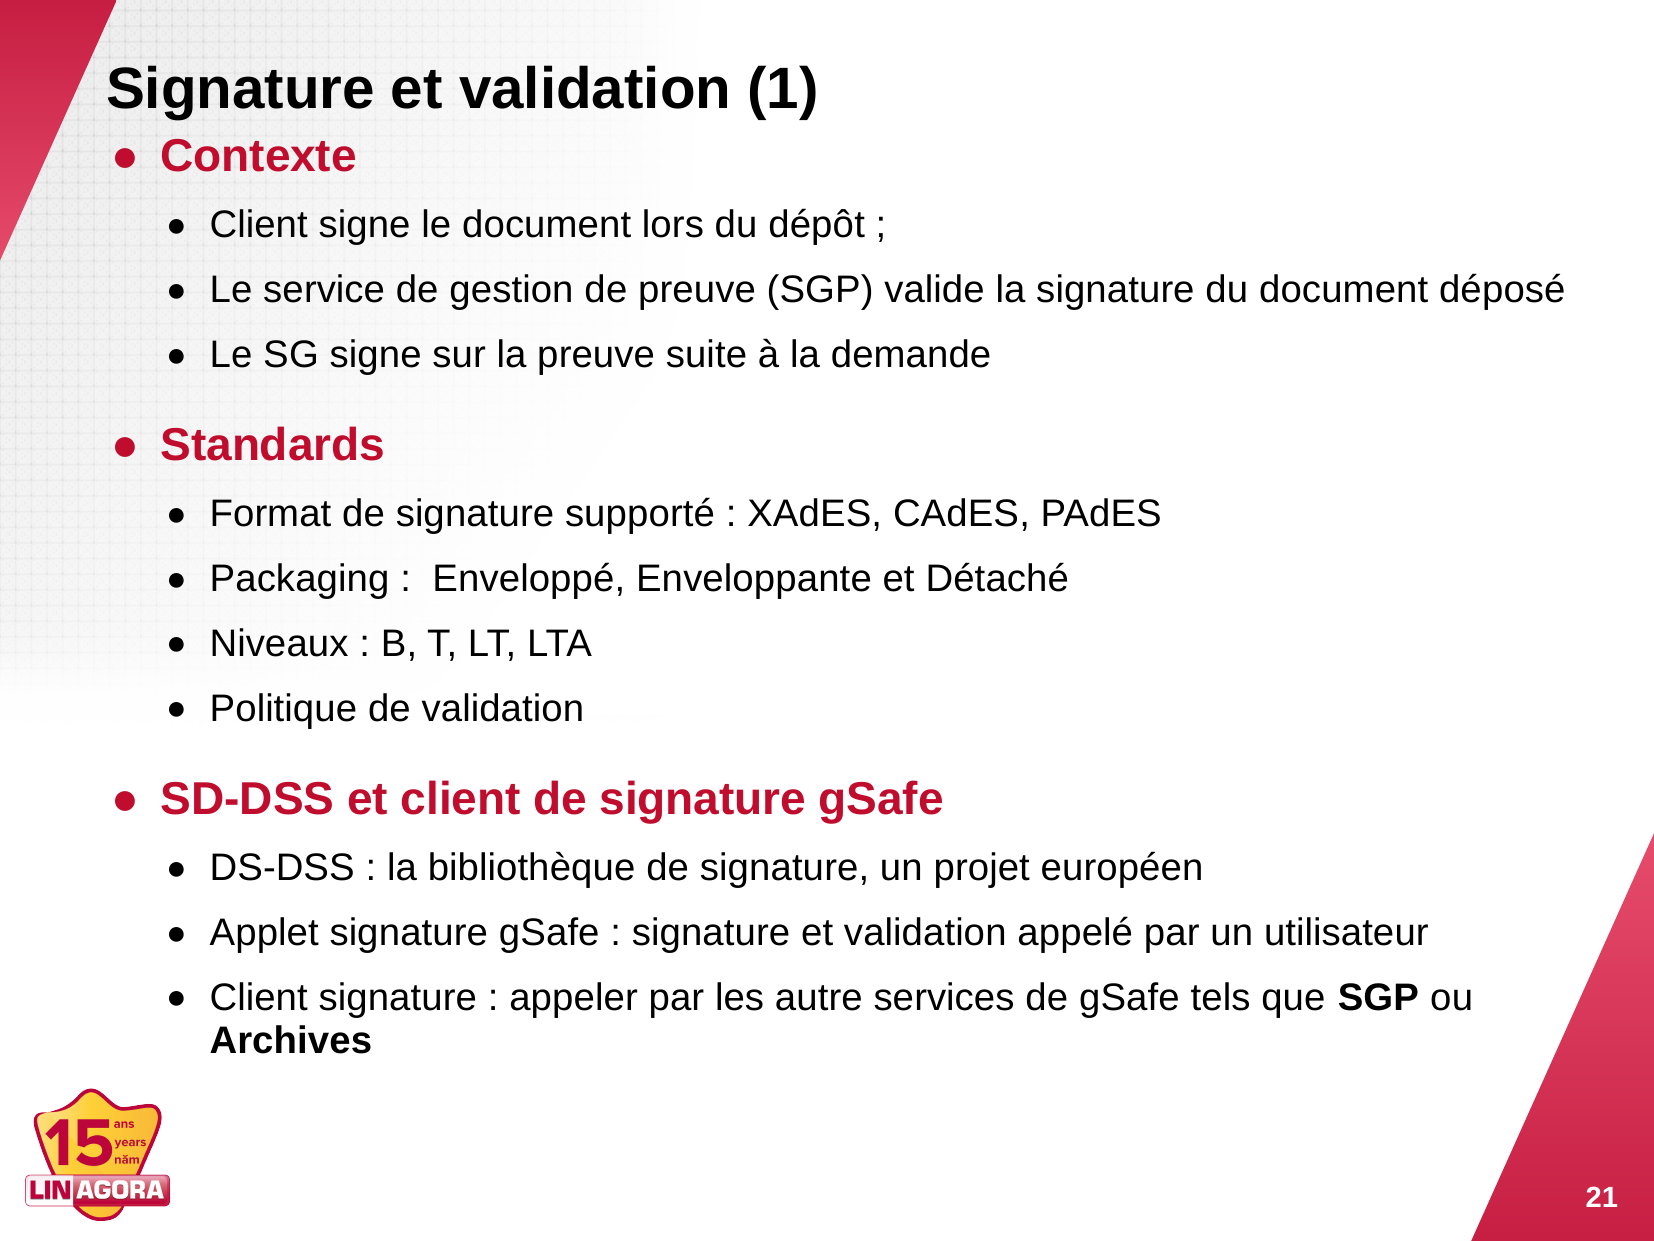

# Signature et validation (1)
Contexte
Client signe le document lors du dépôt ;
Le service de gestion de preuve (SGP) valide la signature du document déposé
Le SG signe sur la preuve suite à la demande
Standards
Format de signature supporté : XAdES, CAdES, PAdES
Packaging :  Enveloppé, Enveloppante et Détaché
Niveaux : B, T, LT, LTA
Politique de validation
SD-DSS et client de signature gSafe
DS-DSS : la bibliothèque de signature, un projet européen
Applet signature gSafe : signature et validation appelé par un utilisateur
Client signature : appeler par les autre services de gSafe tels que SGP ou Archives
21